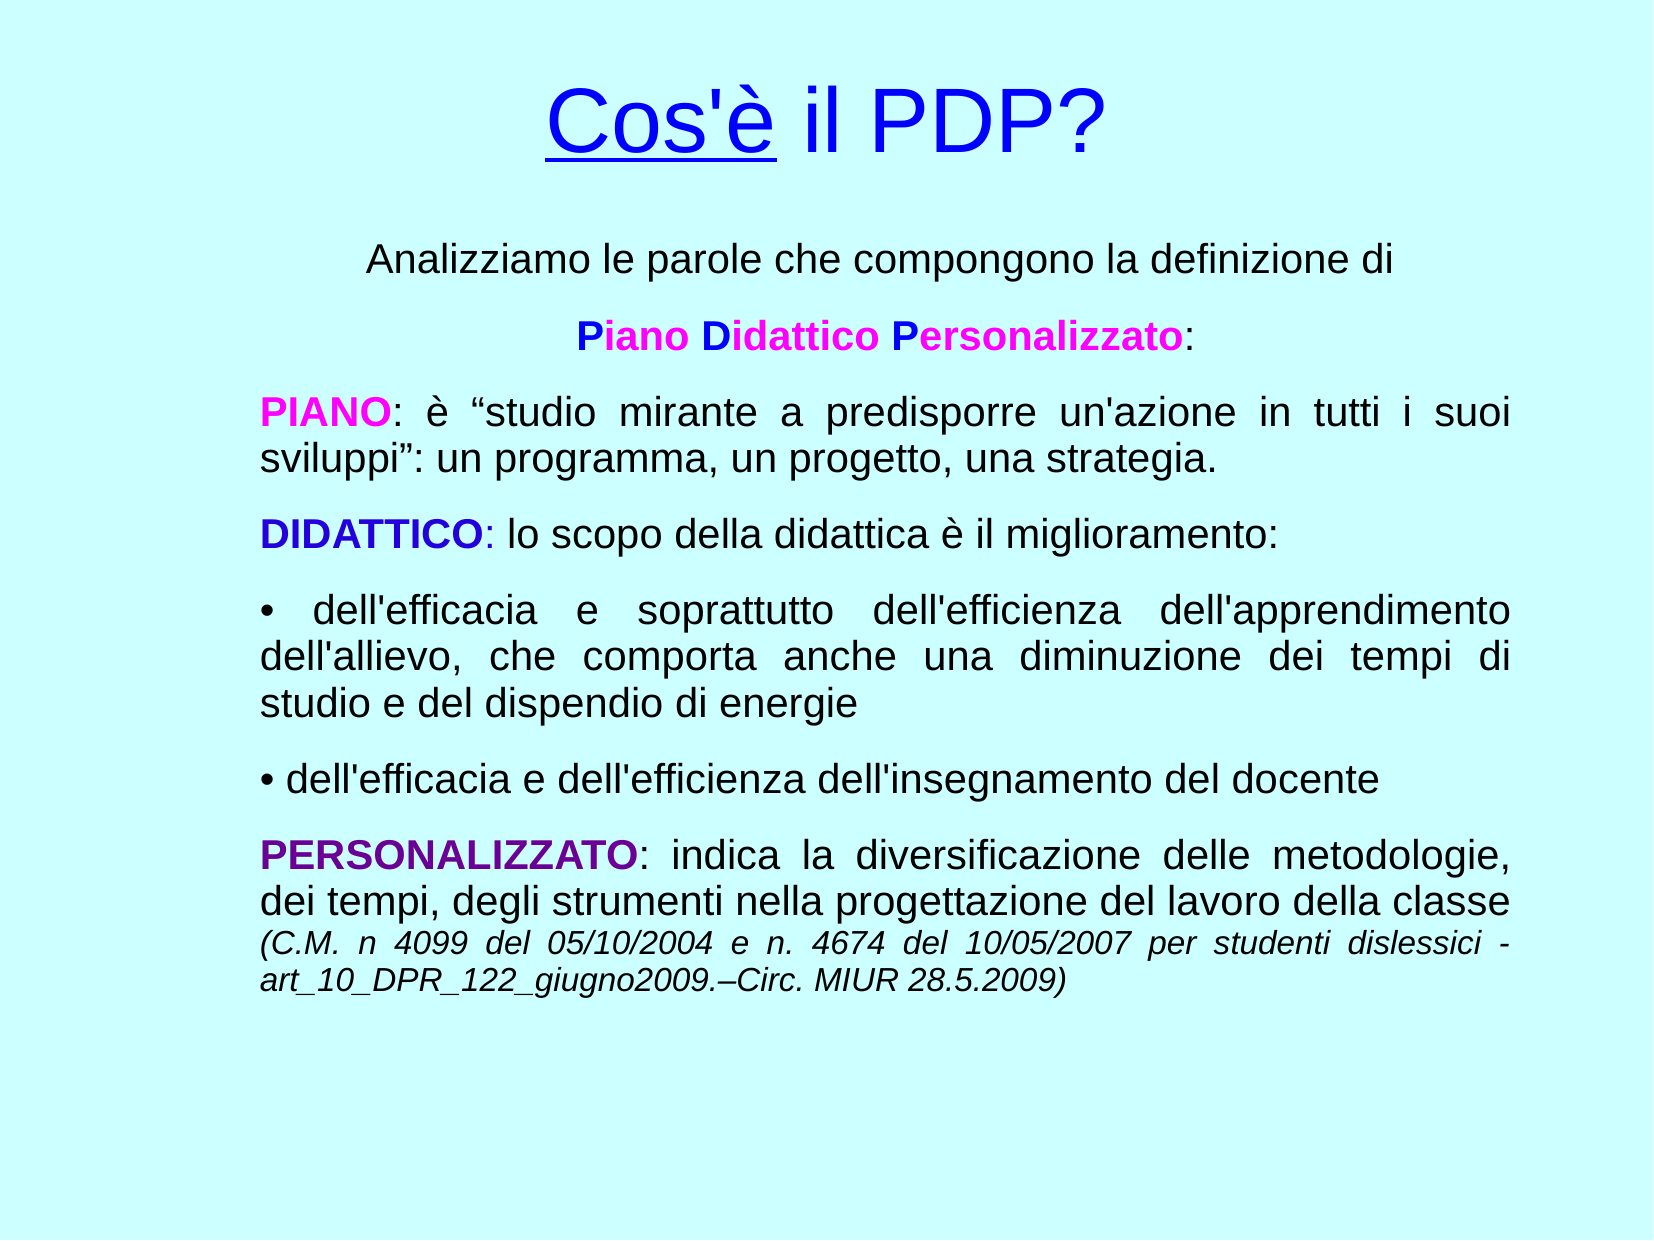

# Cos'è il PDP?
Analizziamo le parole che compongono la definizione di
Piano Didattico Personalizzato:
PIANO: è “studio mirante a predisporre un'azione in tutti i suoi sviluppi”: un programma, un progetto, una strategia.
DIDATTICO: lo scopo della didattica è il miglioramento:
• dell'efficacia e soprattutto dell'efficienza dell'apprendimento dell'allievo, che comporta anche una diminuzione dei tempi di studio e del dispendio di energie
• dell'efficacia e dell'efficienza dell'insegnamento del docente
PERSONALIZZATO: indica la diversificazione delle metodologie, dei tempi, degli strumenti nella progettazione del lavoro della classe (C.M. n 4099 del 05/10/2004 e n. 4674 del 10/05/2007 per studenti dislessici - art_10_DPR_122_giugno2009.–Circ. MIUR 28.5.2009)